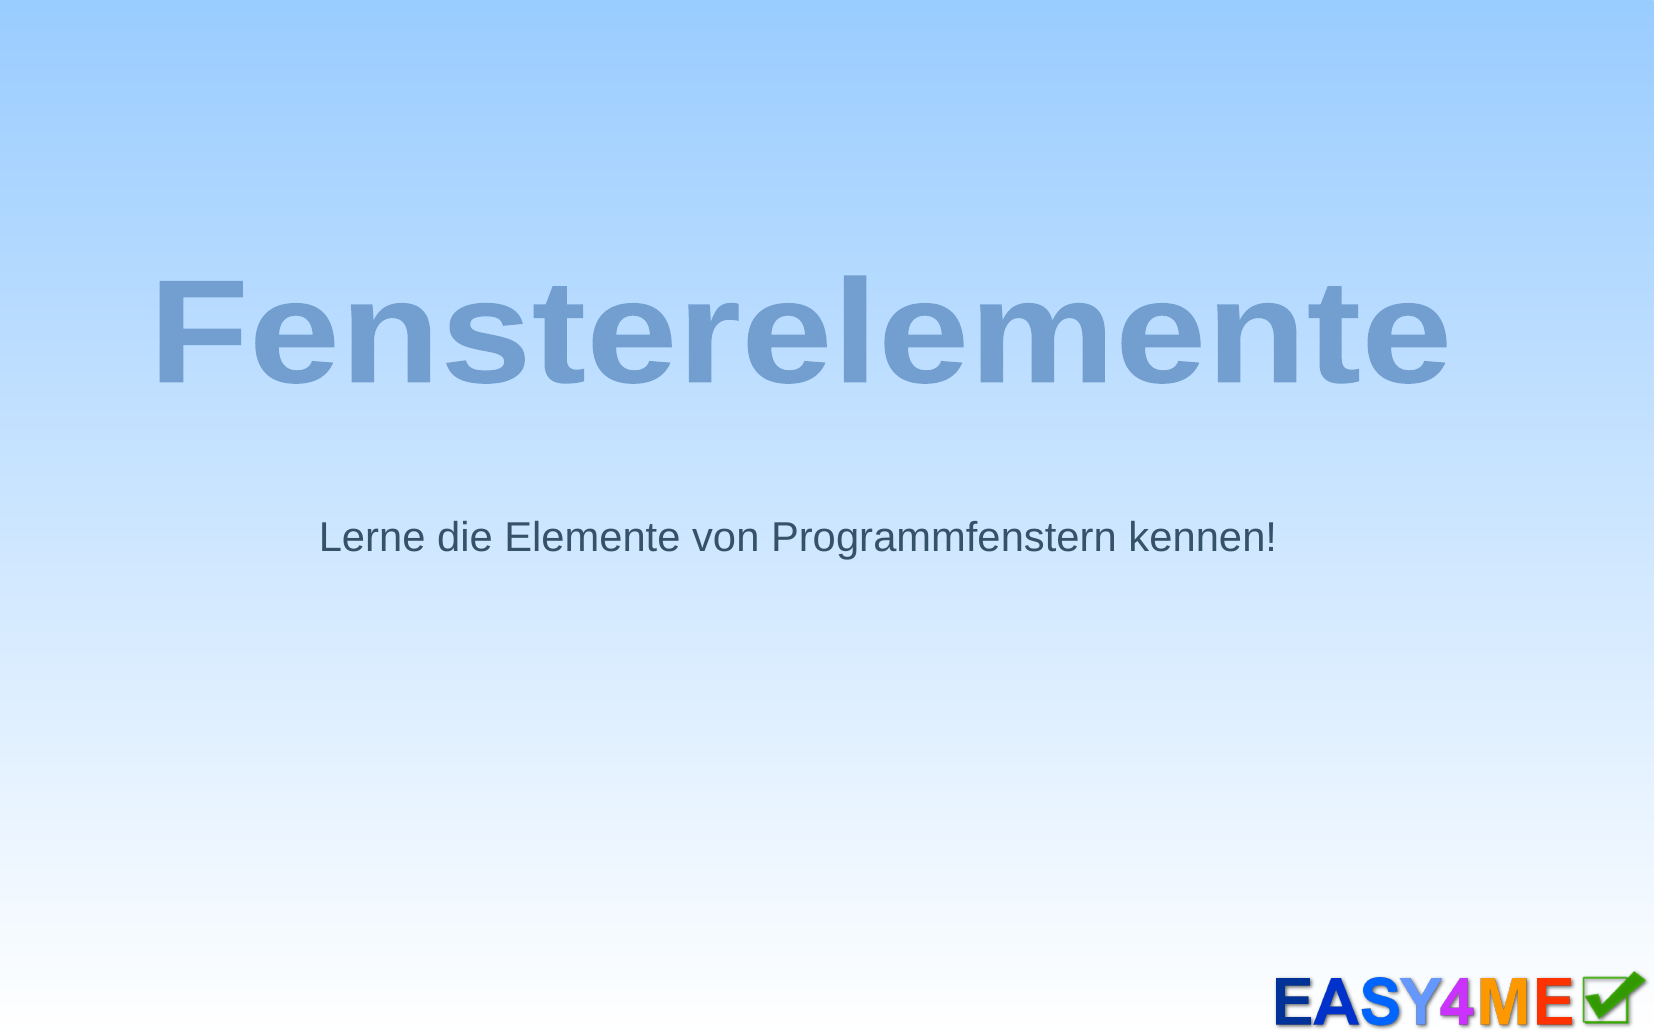

Fensterelemente
# Lerne die Elemente von Programmfenstern kennen!